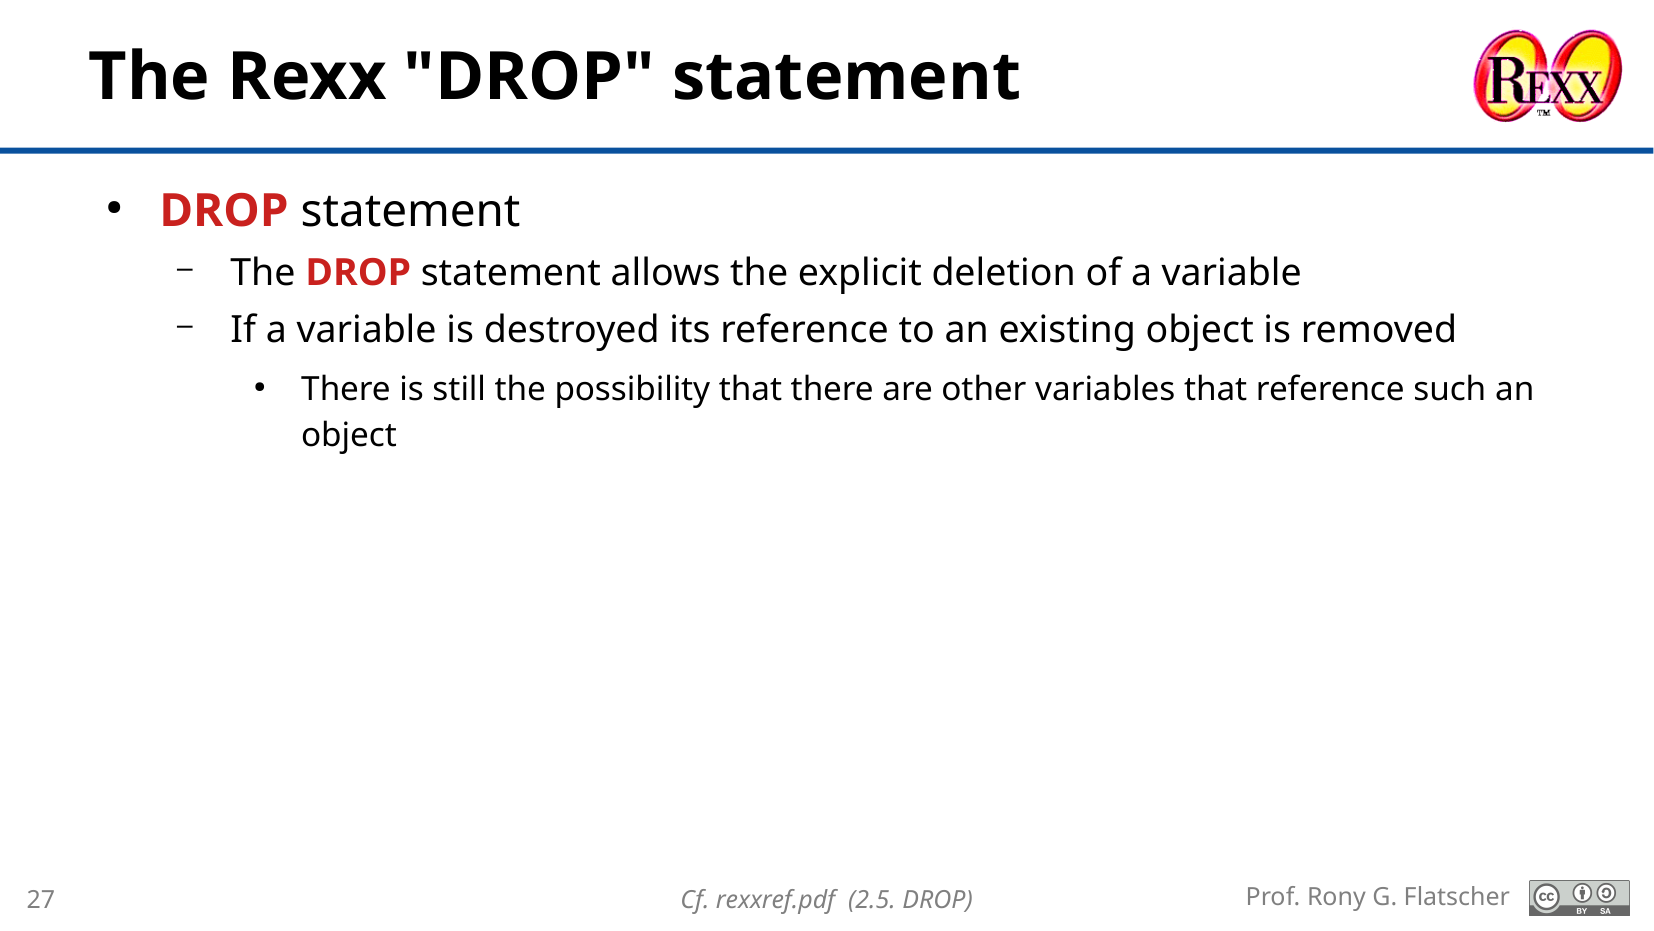

# The Rexx "DROP" statement
DROP statement
The DROP statement allows the explicit deletion of a variable
If a variable is destroyed its reference to an existing object is removed
There is still the possibility that there are other variables that reference such an object
Cf. rexxref.pdf (2.5. DROP)